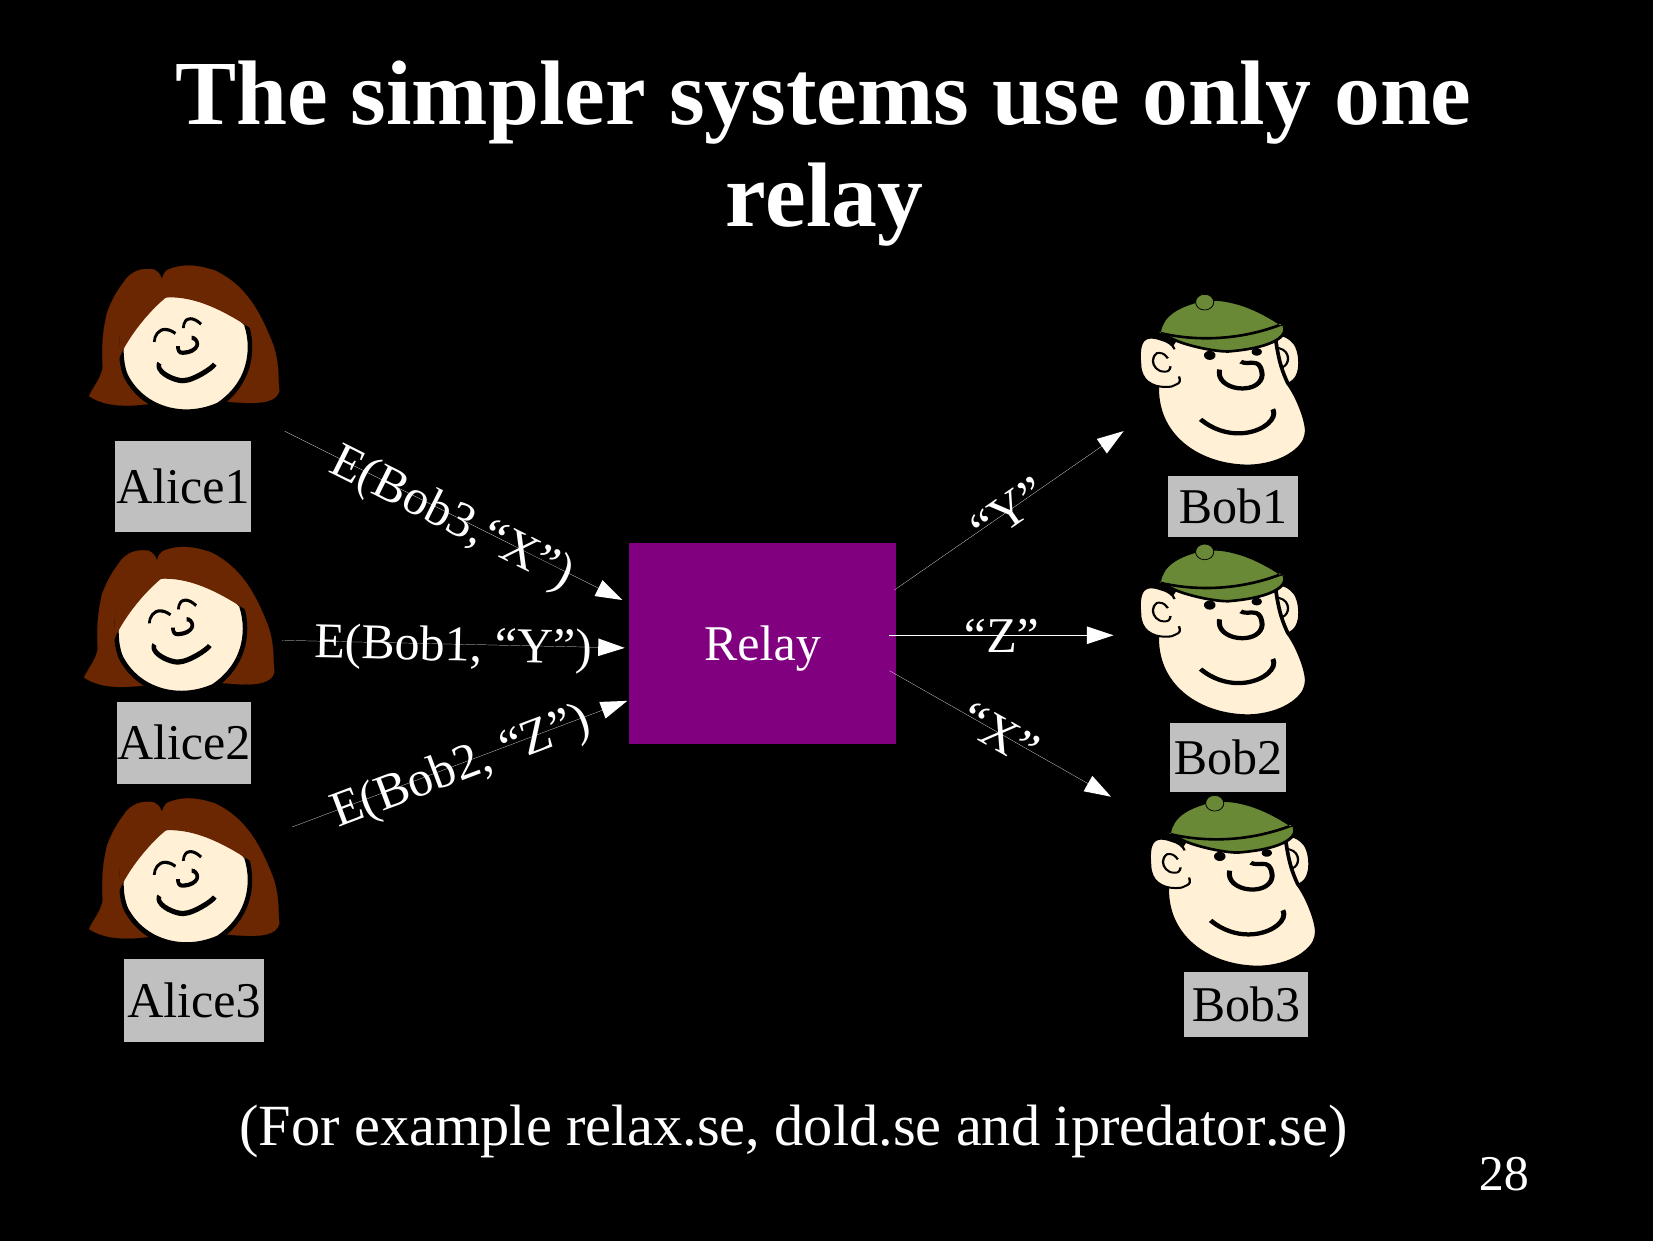

# The simpler systems use only one relay
E(Bob3,“X”)
“Y”
Alice1
Bob1
Relay
“Z”
E(Bob1, “Y”)
“X”
E(Bob2, “Z”)
Alice2
Bob2
Alice3
Bob3
(For example relax.se, dold.se and ipredator.se)